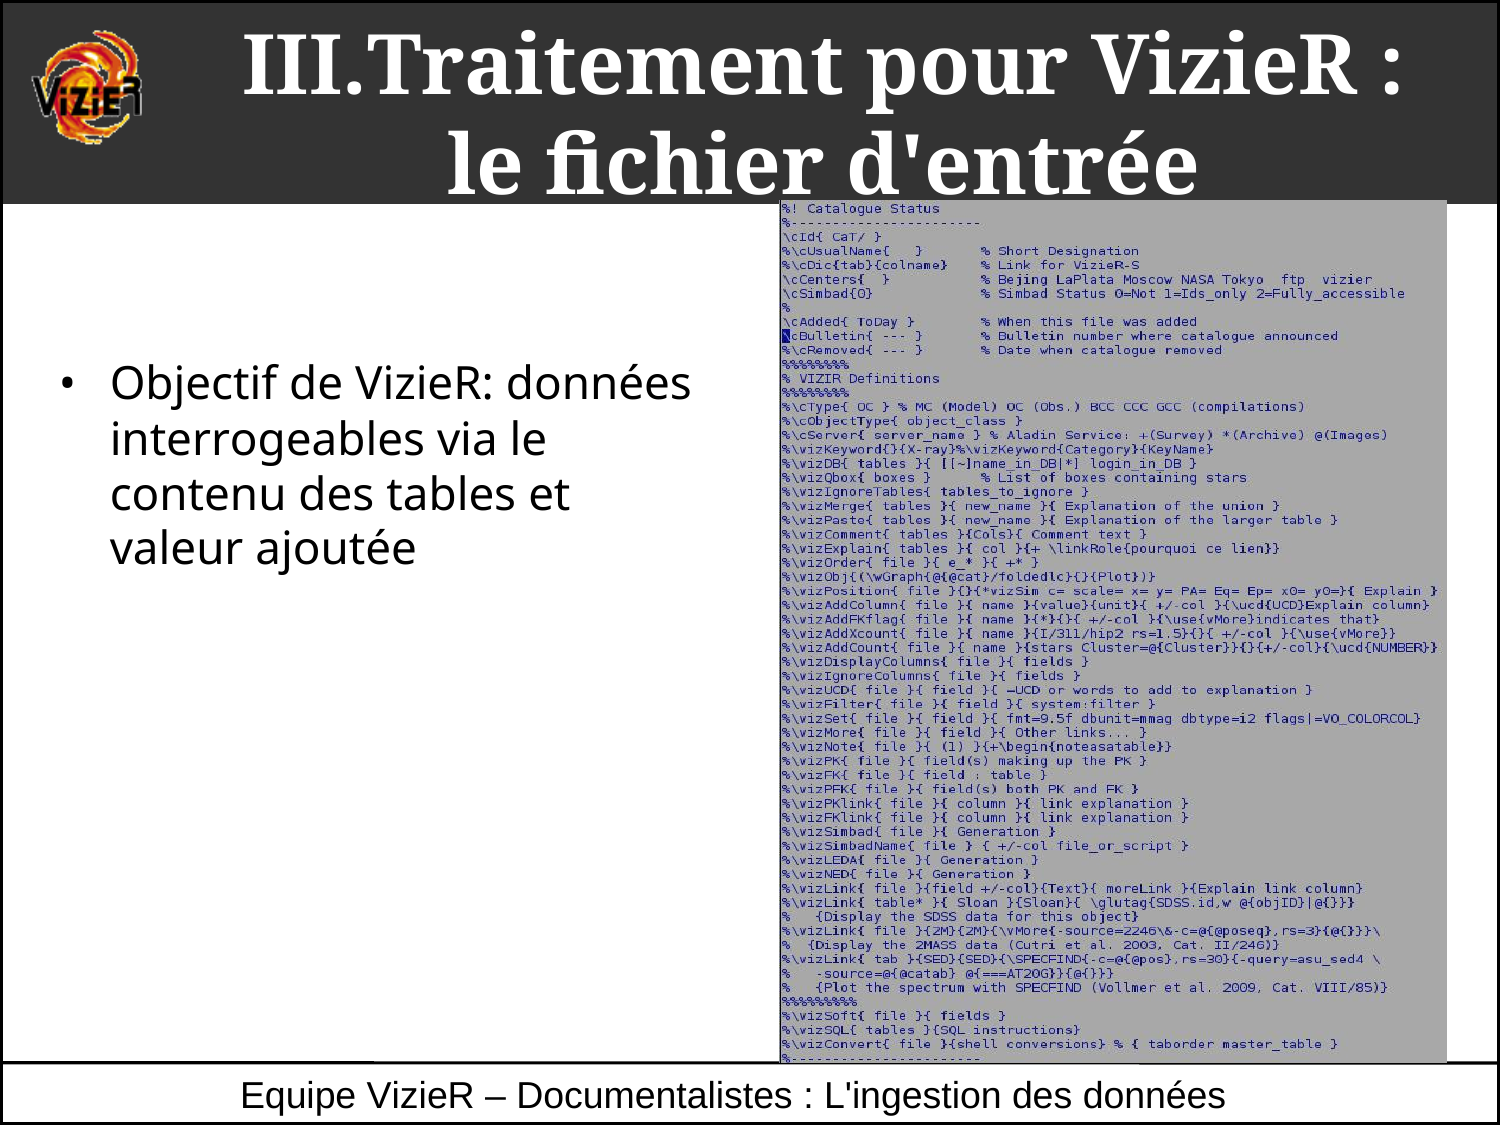

# III.Traitement pour VizieR : le fichier d'entrée
Objectif de VizieR: données interrogeables via le contenu des tables et valeur ajoutée